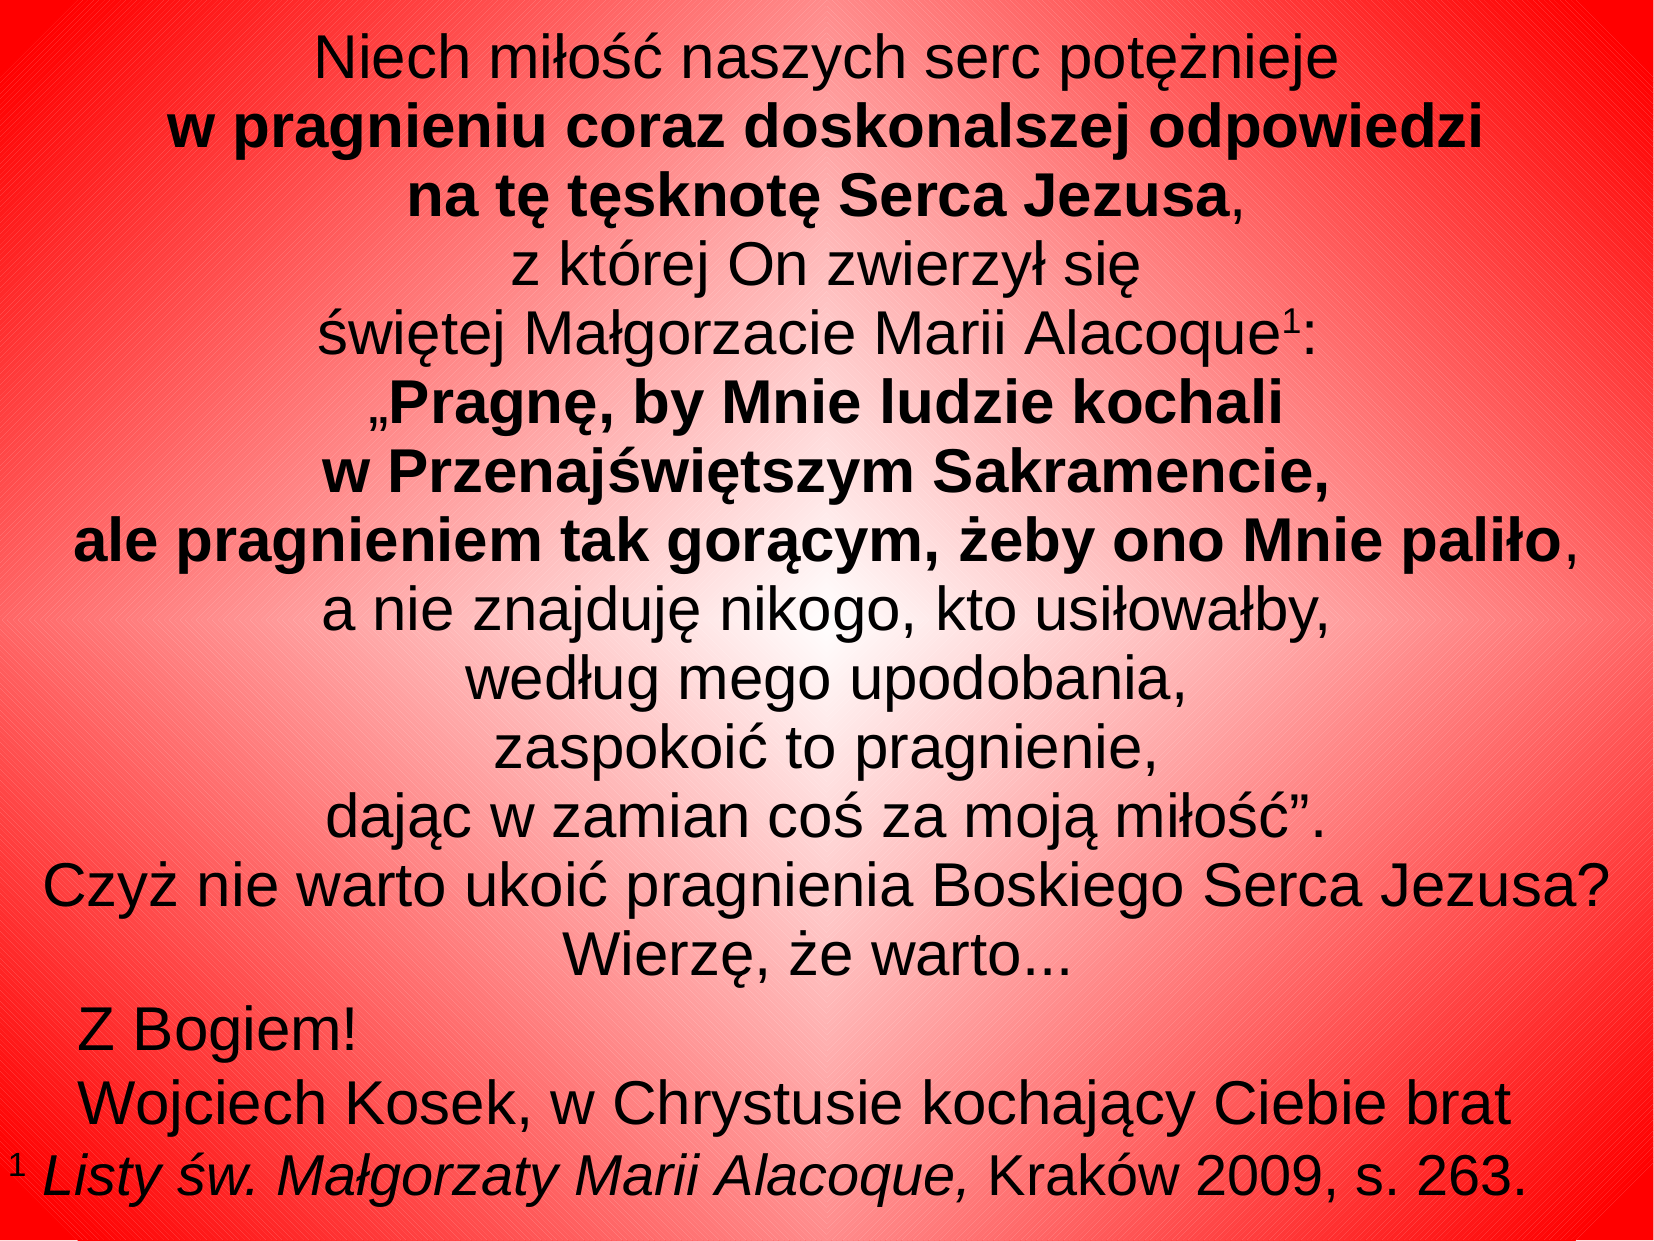

# Niech miłość naszych serc potężnieje
w pragnieniu coraz doskonalszej odpowiedzi
na tę tęsknotę Serca Jezusa,
z której On zwierzył się
świętej Małgorzacie Marii Alacoque1:
„Pragnę, by Mnie ludzie kochali
w Przenajświętszym Sakramencie,
ale pragnieniem tak gorącym, żeby ono Mnie paliło,
a nie znajduję nikogo, kto usiłowałby,
według mego upodobania,
zaspokoić to pragnienie,
dając w zamian coś za moją miłość”.
Czyż nie warto ukoić pragnienia Boskiego Serca Jezusa?
Wierzę, że warto...
Z Bogiem!
Wojciech Kosek, w Chrystusie kochający Ciebie brat
1 Listy św. Małgorzaty Marii Alacoque, Kraków 2009, s. 263.